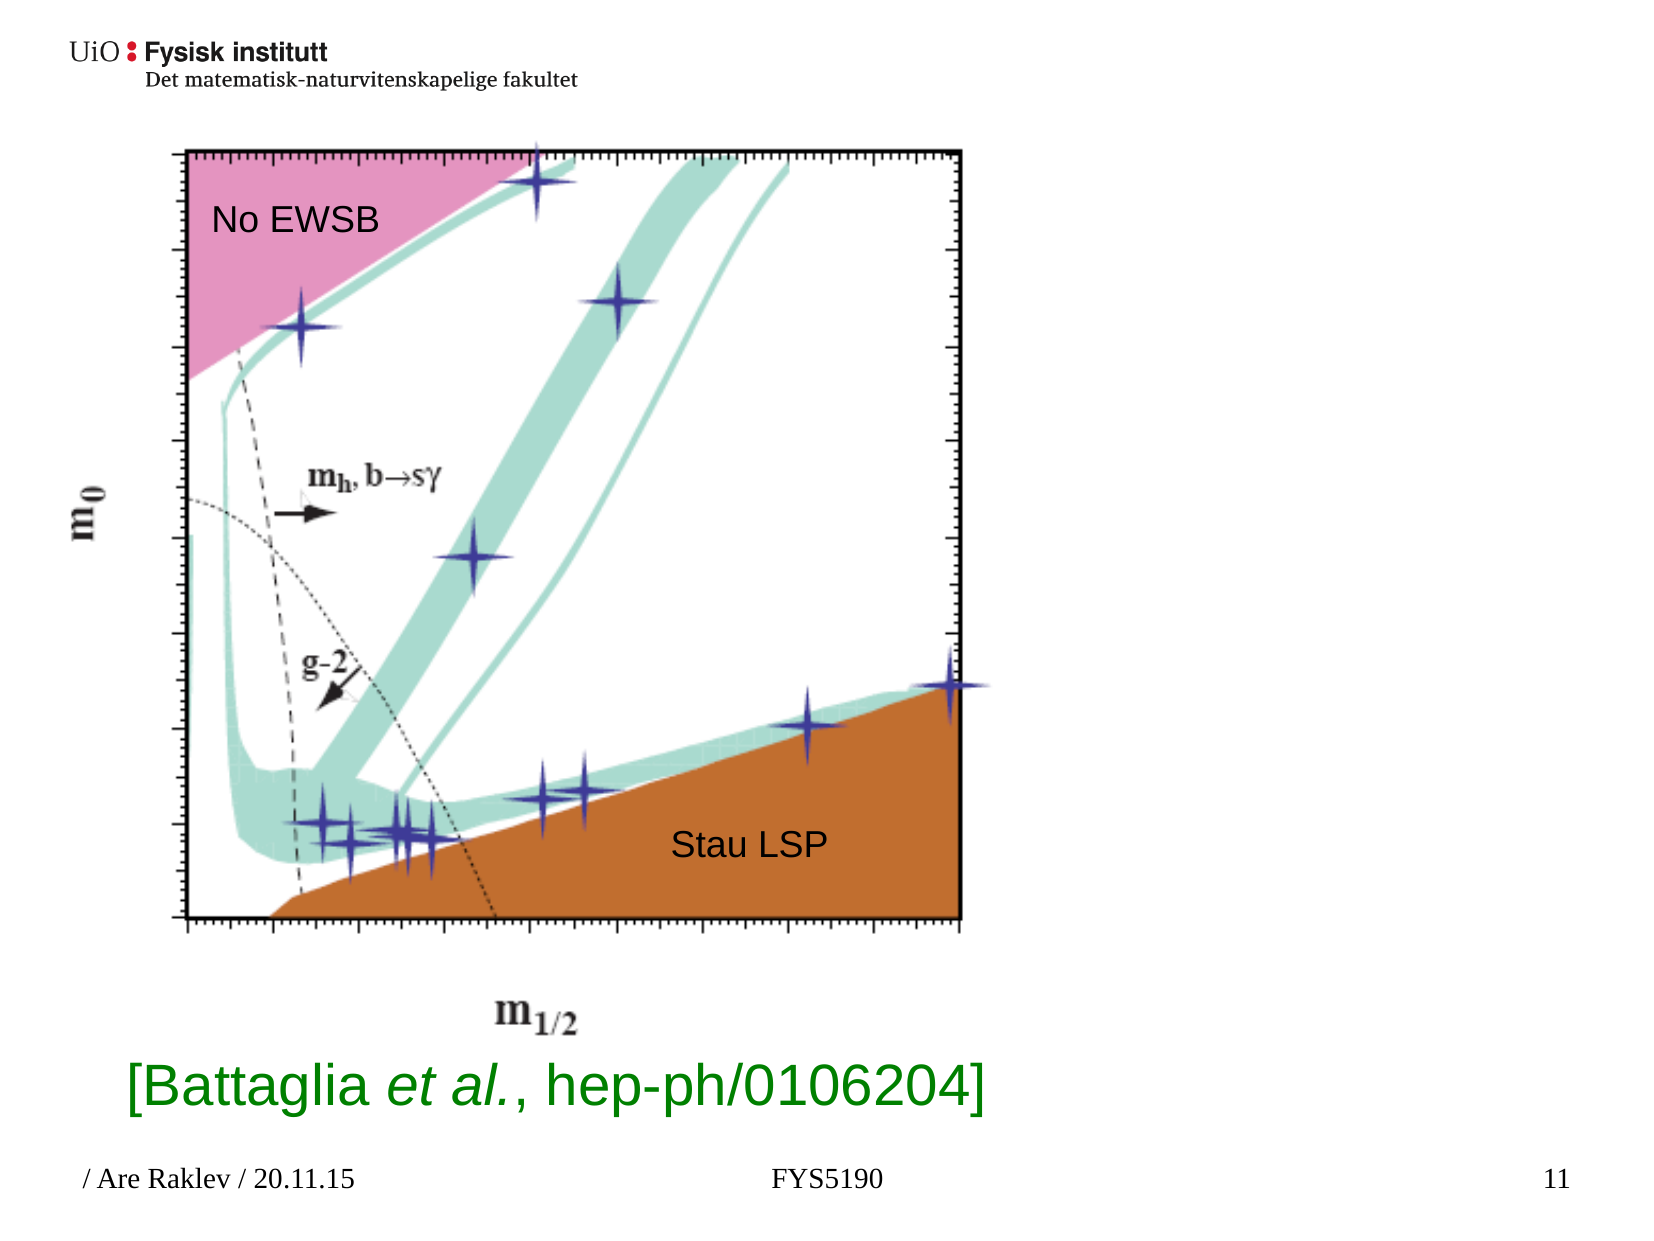

No EWSB
Stau LSP
[Battaglia et al., hep-ph/0106204]
/ Are Raklev / 20.11.15
FYS5190
11